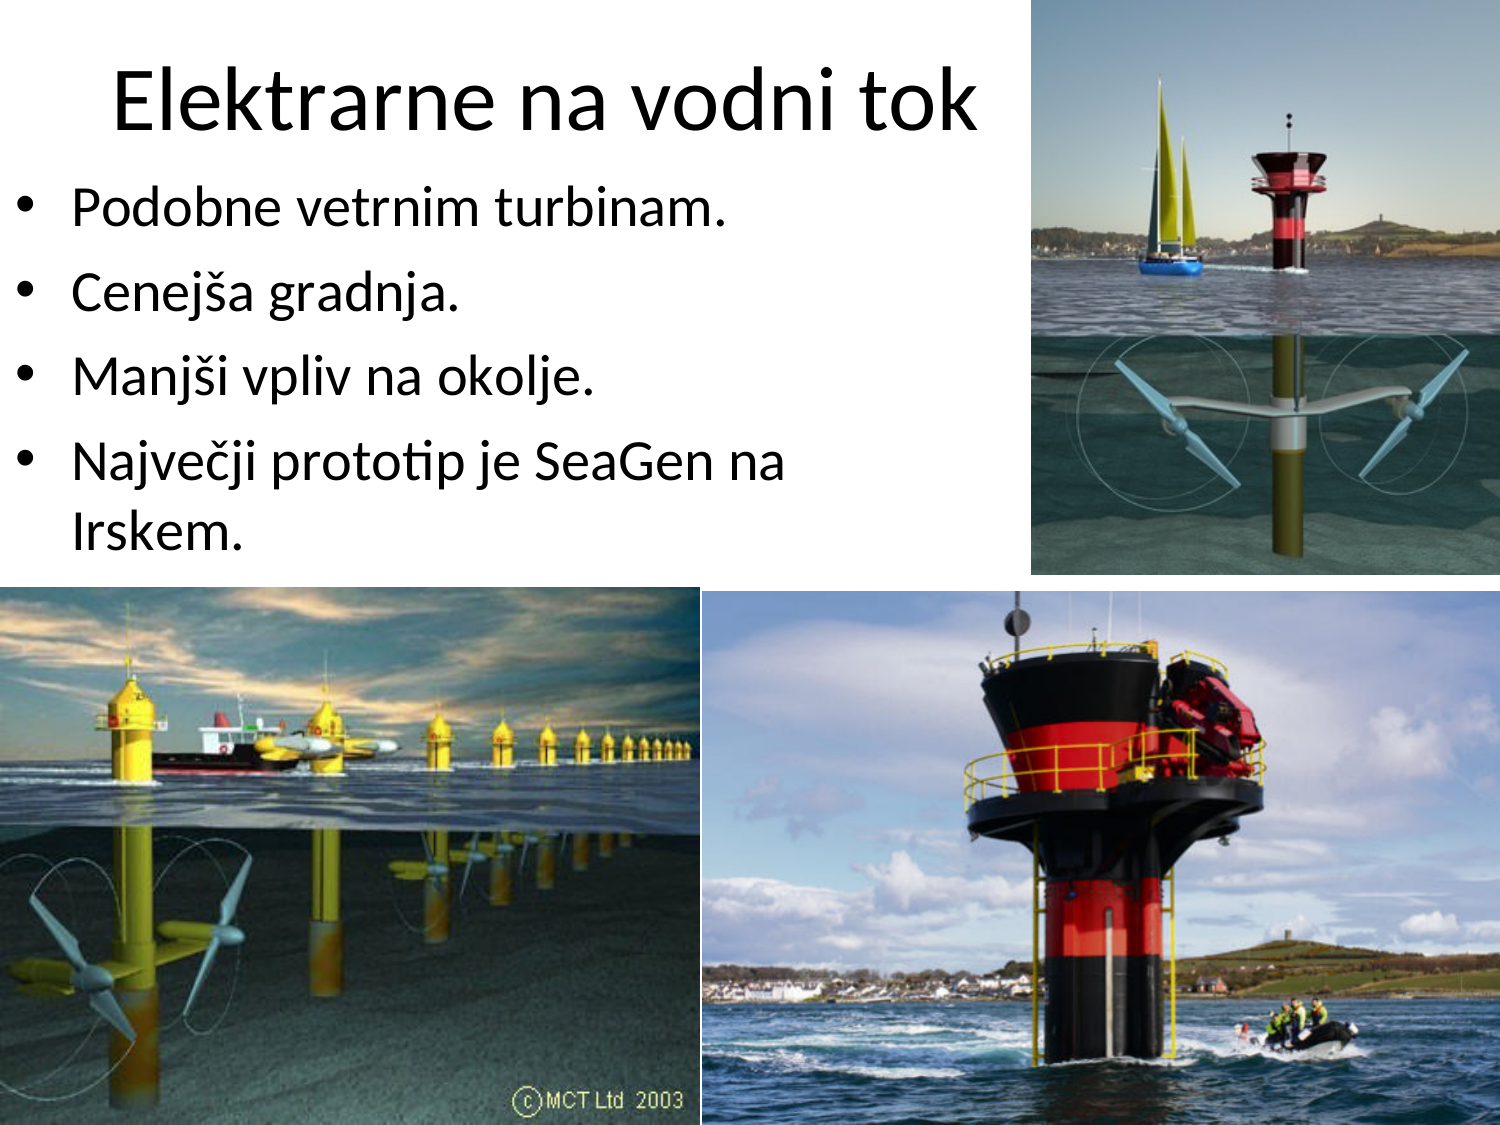

Elektrarne na vodni tok
Podobne vetrnim turbinam.
Cenejša gradnja.
Manjši vpliv na okolje.
Največji prototip je SeaGen na Irskem.